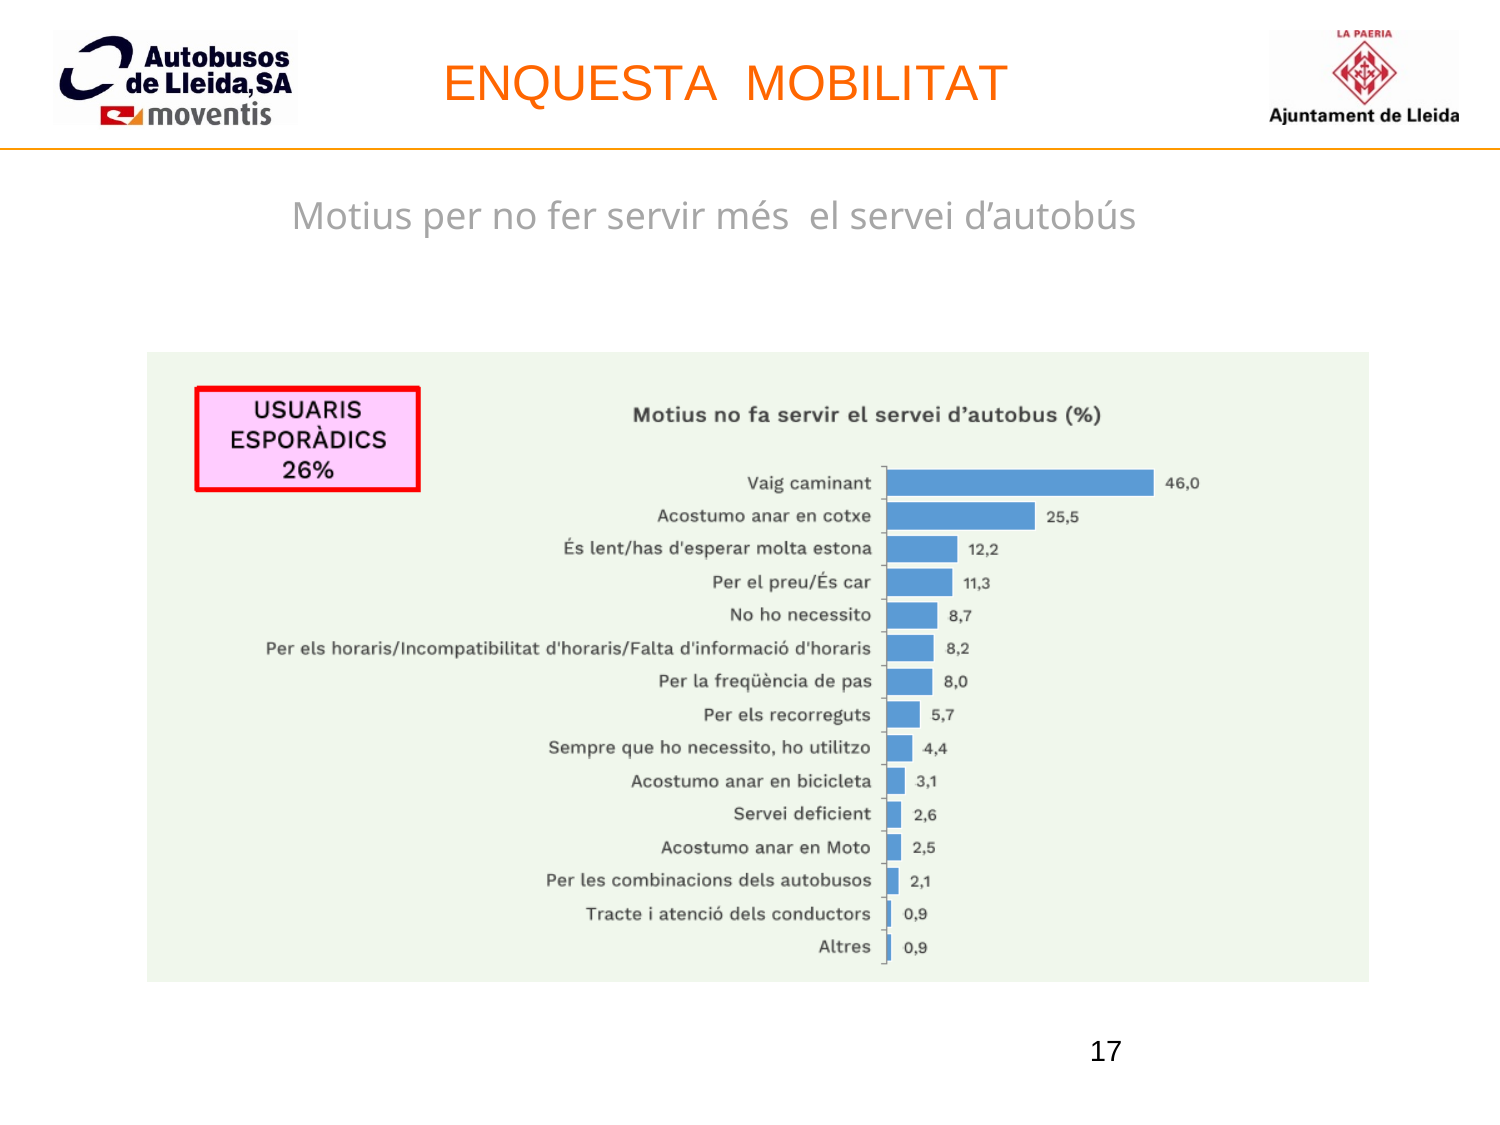

ENQUESTA MOBILITAT
Motius per no fer servir més el servei d’autobús